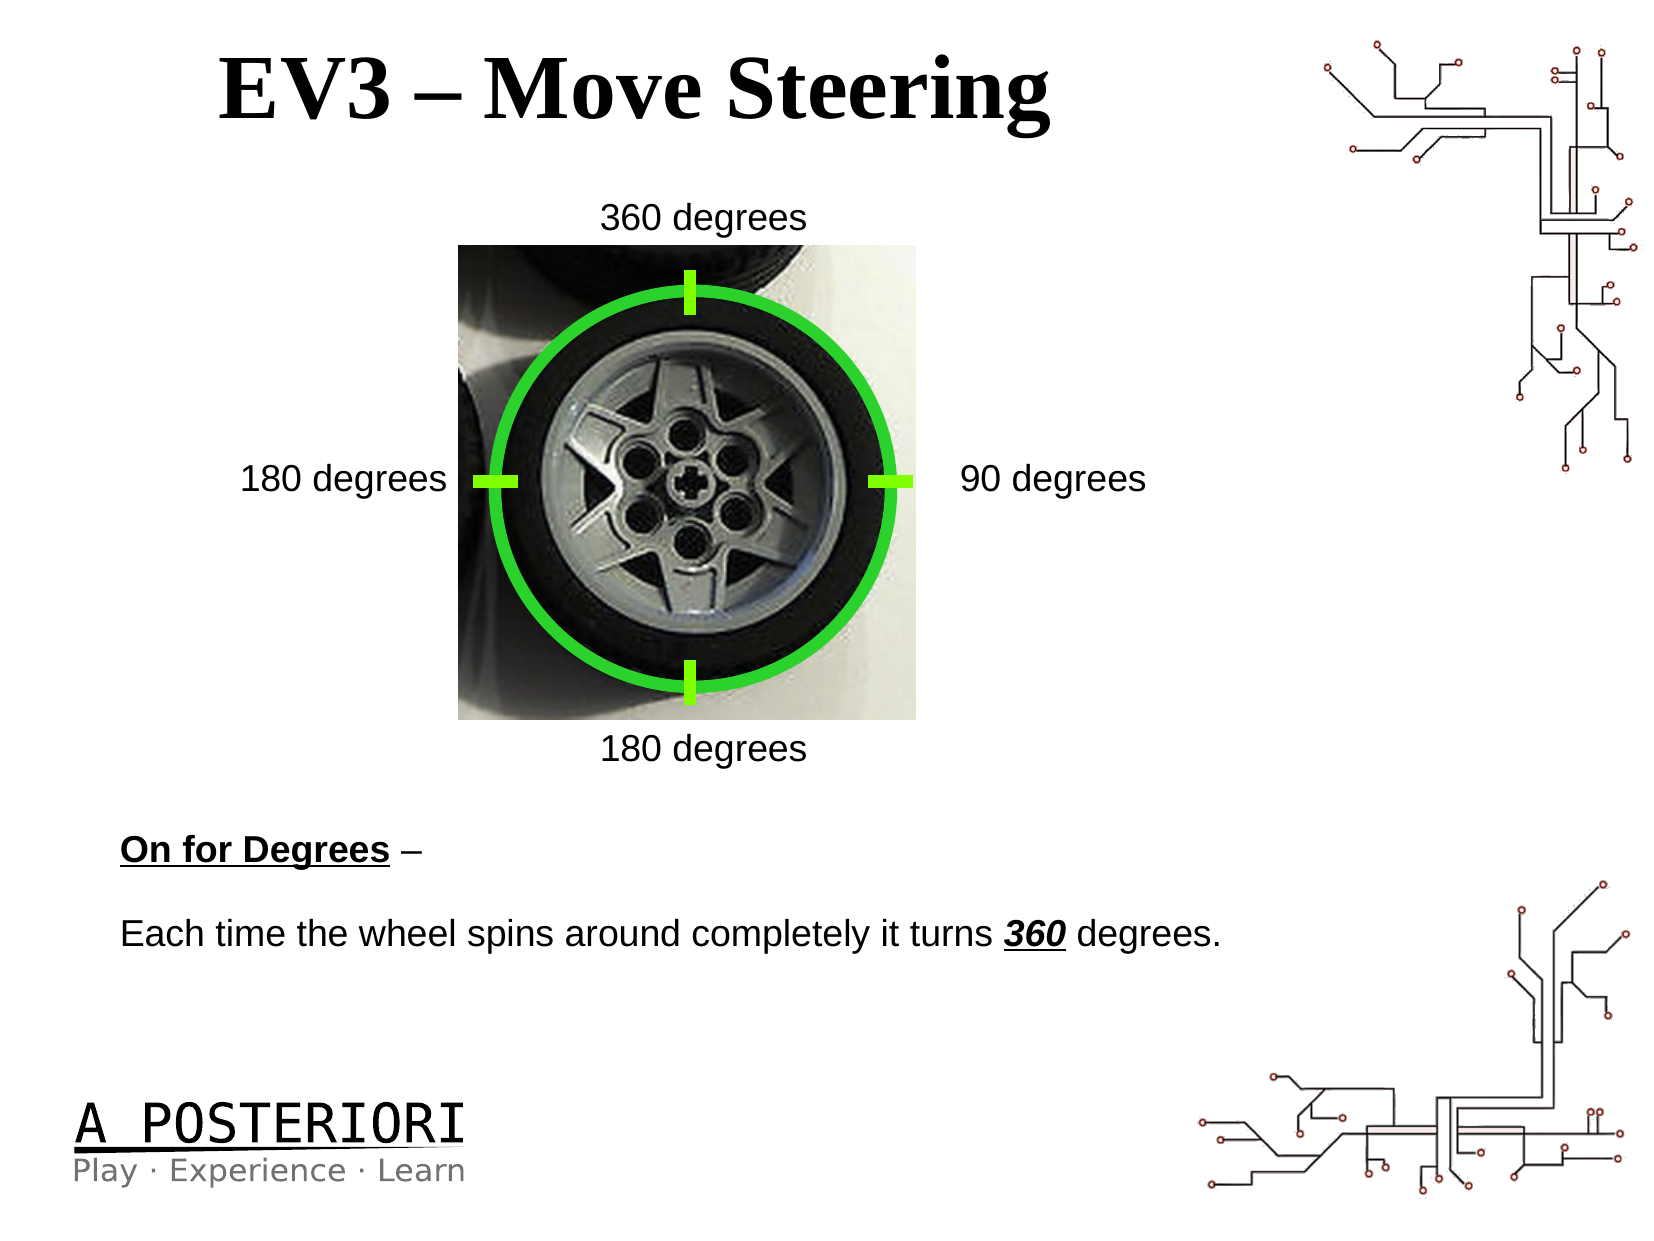

# EV3 – Move Steering
360 degrees
180 degrees
90 degrees
180 degrees
On for Degrees –
Each time the wheel spins around completely it turns 360 degrees.